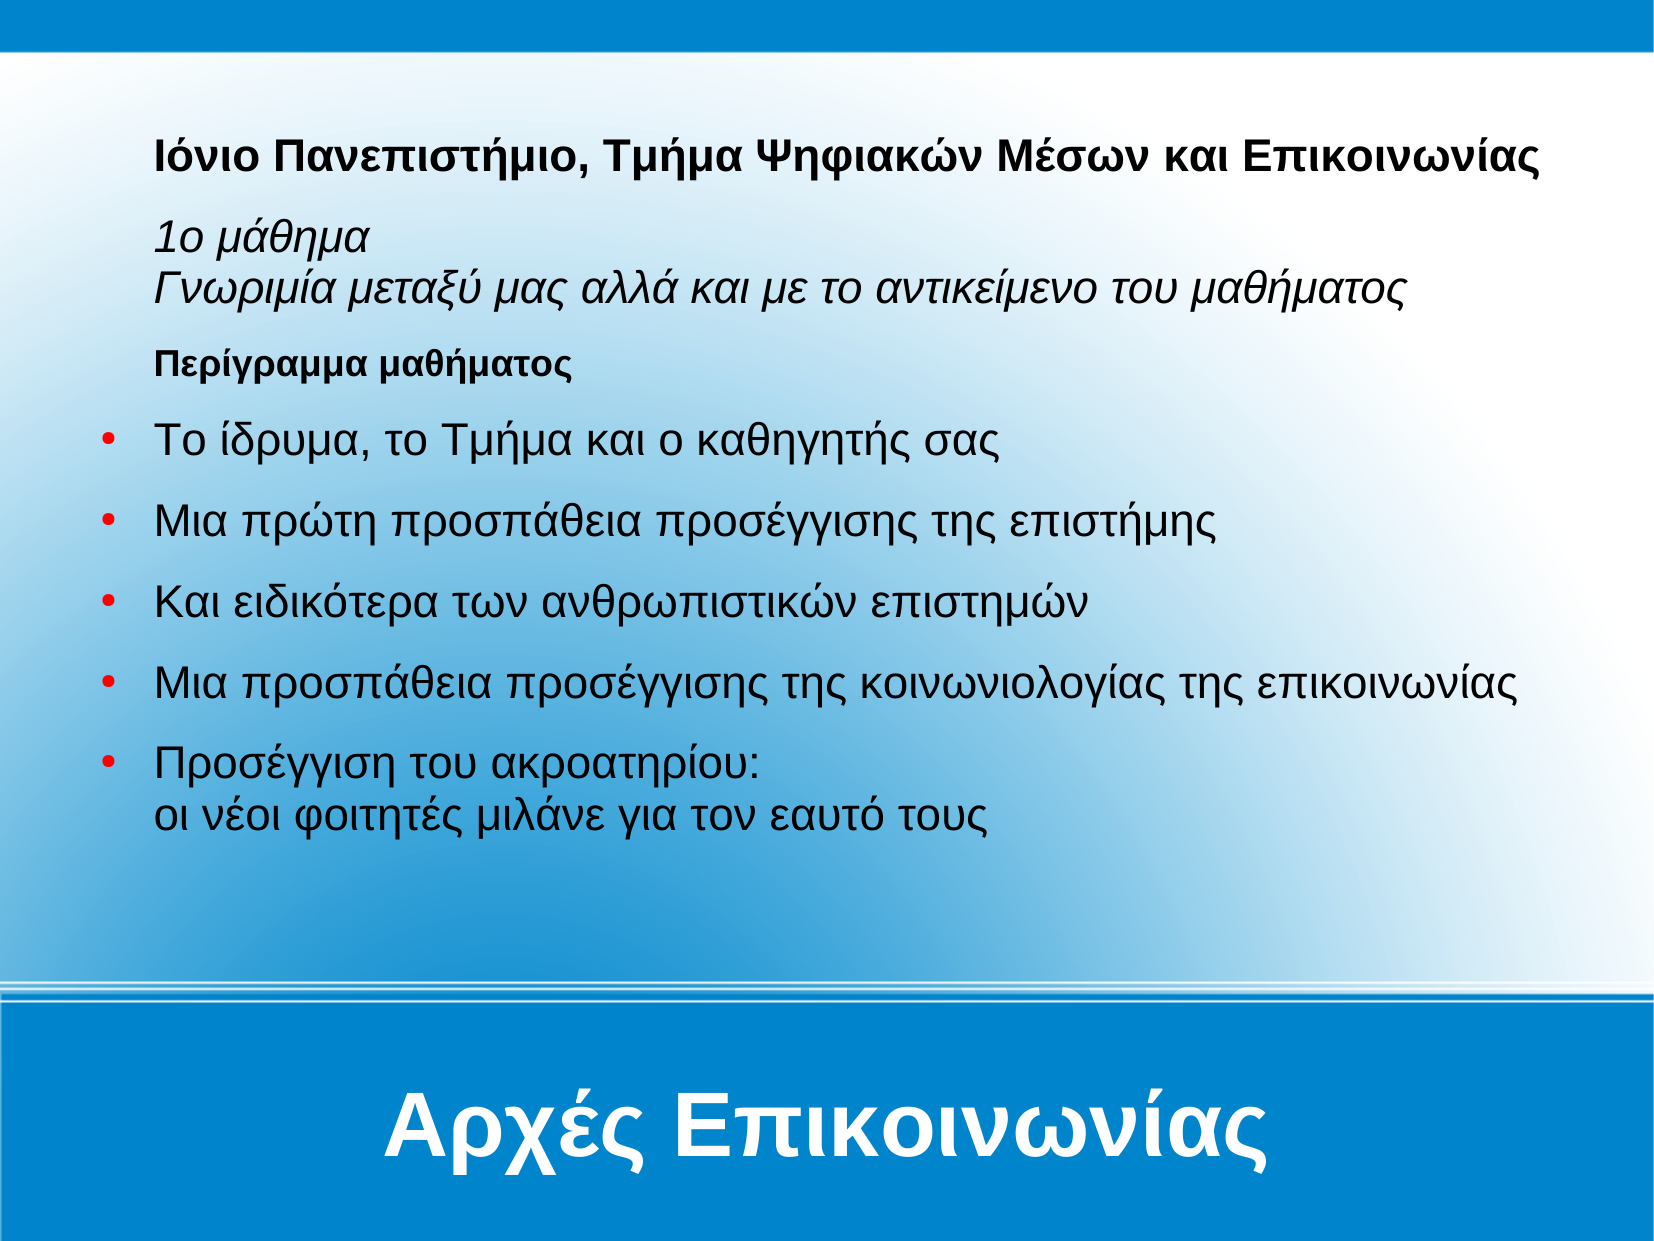

Ιόνιο Πανεπιστήμιο, Τμήμα Ψηφιακών Μέσων και Επικοινωνίας
1ο μάθημα
Γνωριμία μεταξύ μας αλλά και με το αντικείμενο του μαθήματος
Περίγραμμα μαθήματος
Το ίδρυμα, το Τμήμα και ο καθηγητής σας
Μια πρώτη προσπάθεια προσέγγισης της επιστήμης
Και ειδικότερα των ανθρωπιστικών επιστημών
Μια προσπάθεια προσέγγισης της κοινωνιολογίας της επικοινωνίας
Προσέγγιση του ακροατηρίου:
οι νέοι φοιτητές μιλάνε για τον εαυτό τους
# Αρχές Επικοινωνίας